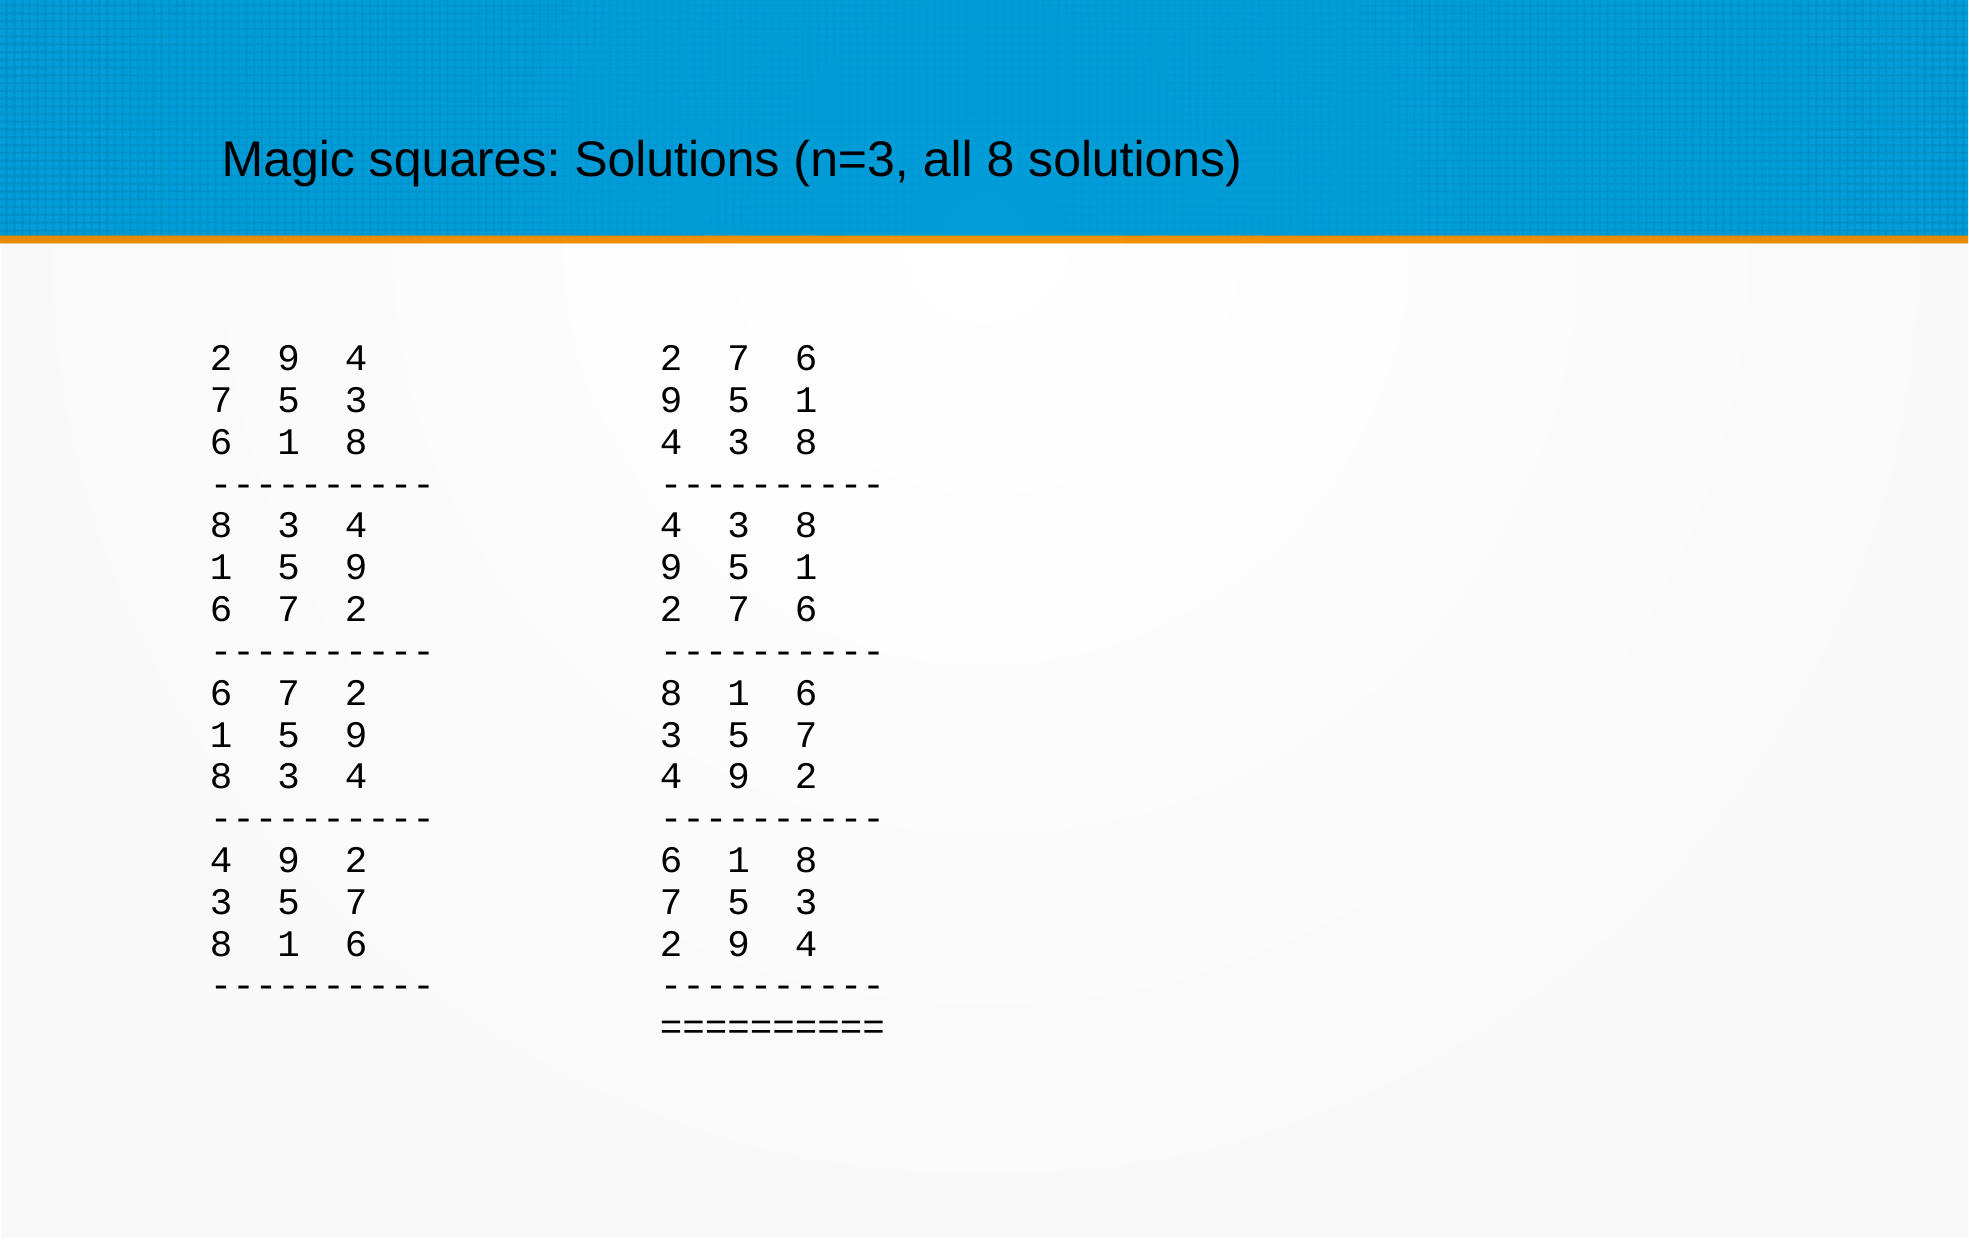

Magic squares: Solutions (n=3, all 8 solutions)
2 9 4 2 7 6
7 5 3 9 5 1
6 1 8 4 3 8
---------- ----------
8 3 4 4 3 8
1 5 9 9 5 1
6 7 2 2 7 6
---------- ----------
6 7 2 8 1 6
1 5 9 3 5 7
8 3 4 4 9 2
---------- ----------
4 9 2 6 1 8
3 5 7 7 5 3
8 1 6 2 9 4
---------- ----------
 ==========